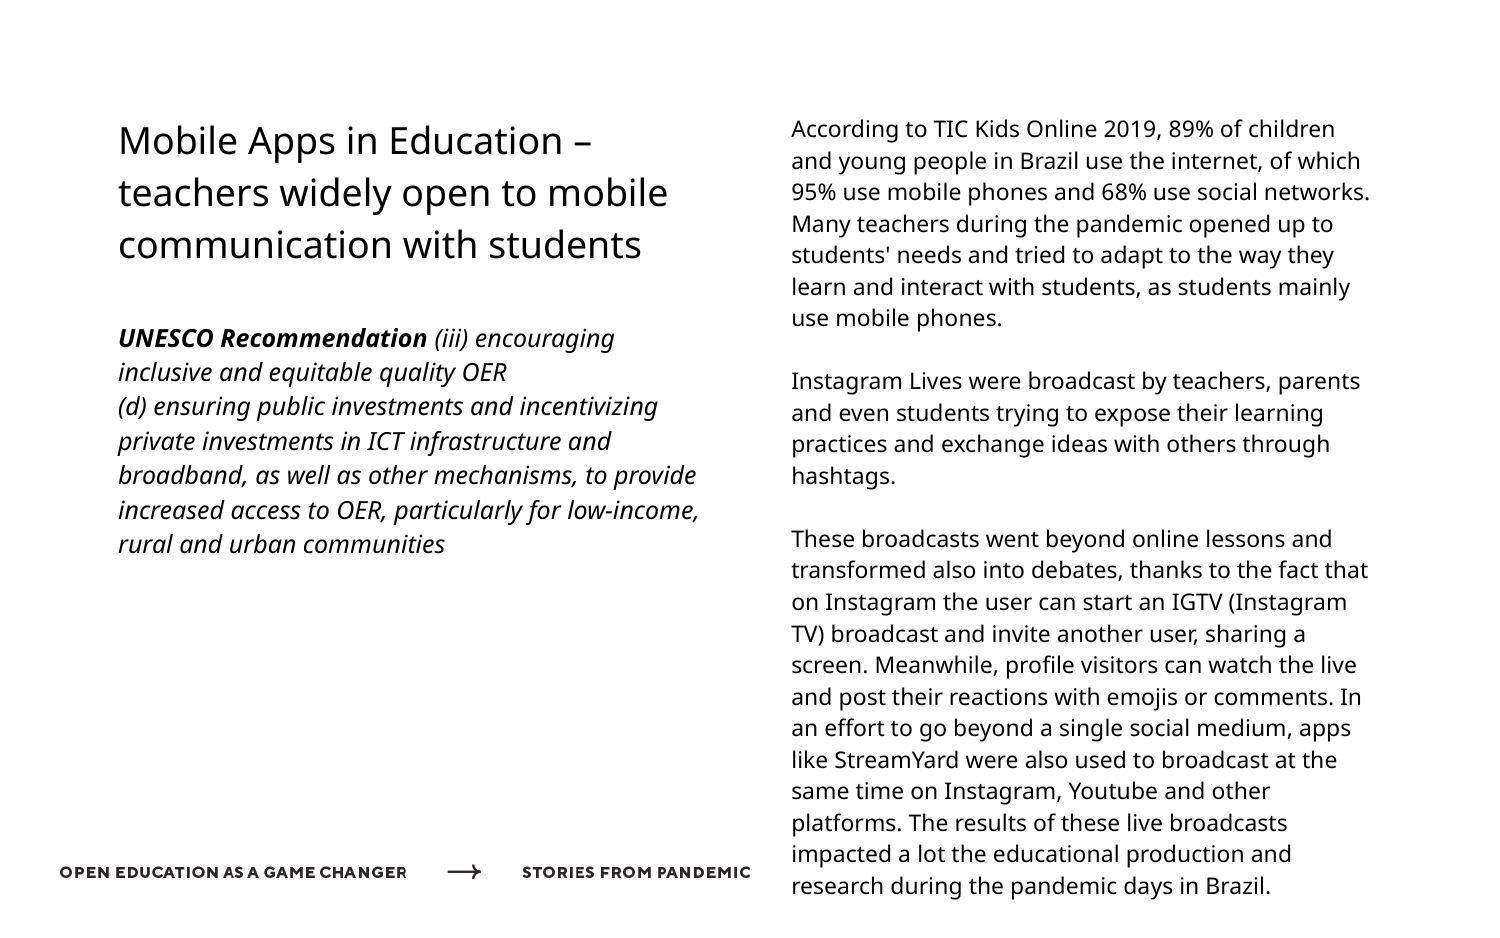

According to TIC Kids Online 2019, 89% of children and young people in Brazil use the internet, of which 95% use mobile phones and 68% use social networks. Many teachers during the pandemic opened up to students' needs and tried to adapt to the way they learn and interact with students, as students mainly use mobile phones.
Instagram Lives were broadcast by teachers, parents and even students trying to expose their learning practices and exchange ideas with others through hashtags.
These broadcasts went beyond online lessons and transformed also into debates, thanks to the fact that on Instagram the user can start an IGTV (Instagram TV) broadcast and invite another user, sharing a screen. Meanwhile, profile visitors can watch the live and post their reactions with emojis or comments. In an effort to go beyond a single social medium, apps like StreamYard were also used to broadcast at the same time on Instagram, Youtube and other platforms. The results of these live broadcasts impacted a lot the educational production and research during the pandemic days in Brazil.
# Mobile Apps in Education – teachers widely open to mobile communication with students
UNESCO Recommendation (iii) encouraging inclusive and equitable quality OER
(d) ensuring public investments and incentivizing private investments in ICT infrastructure and broadband, as well as other mechanisms, to provide increased access to OER, particularly for low-income, rural and urban communities